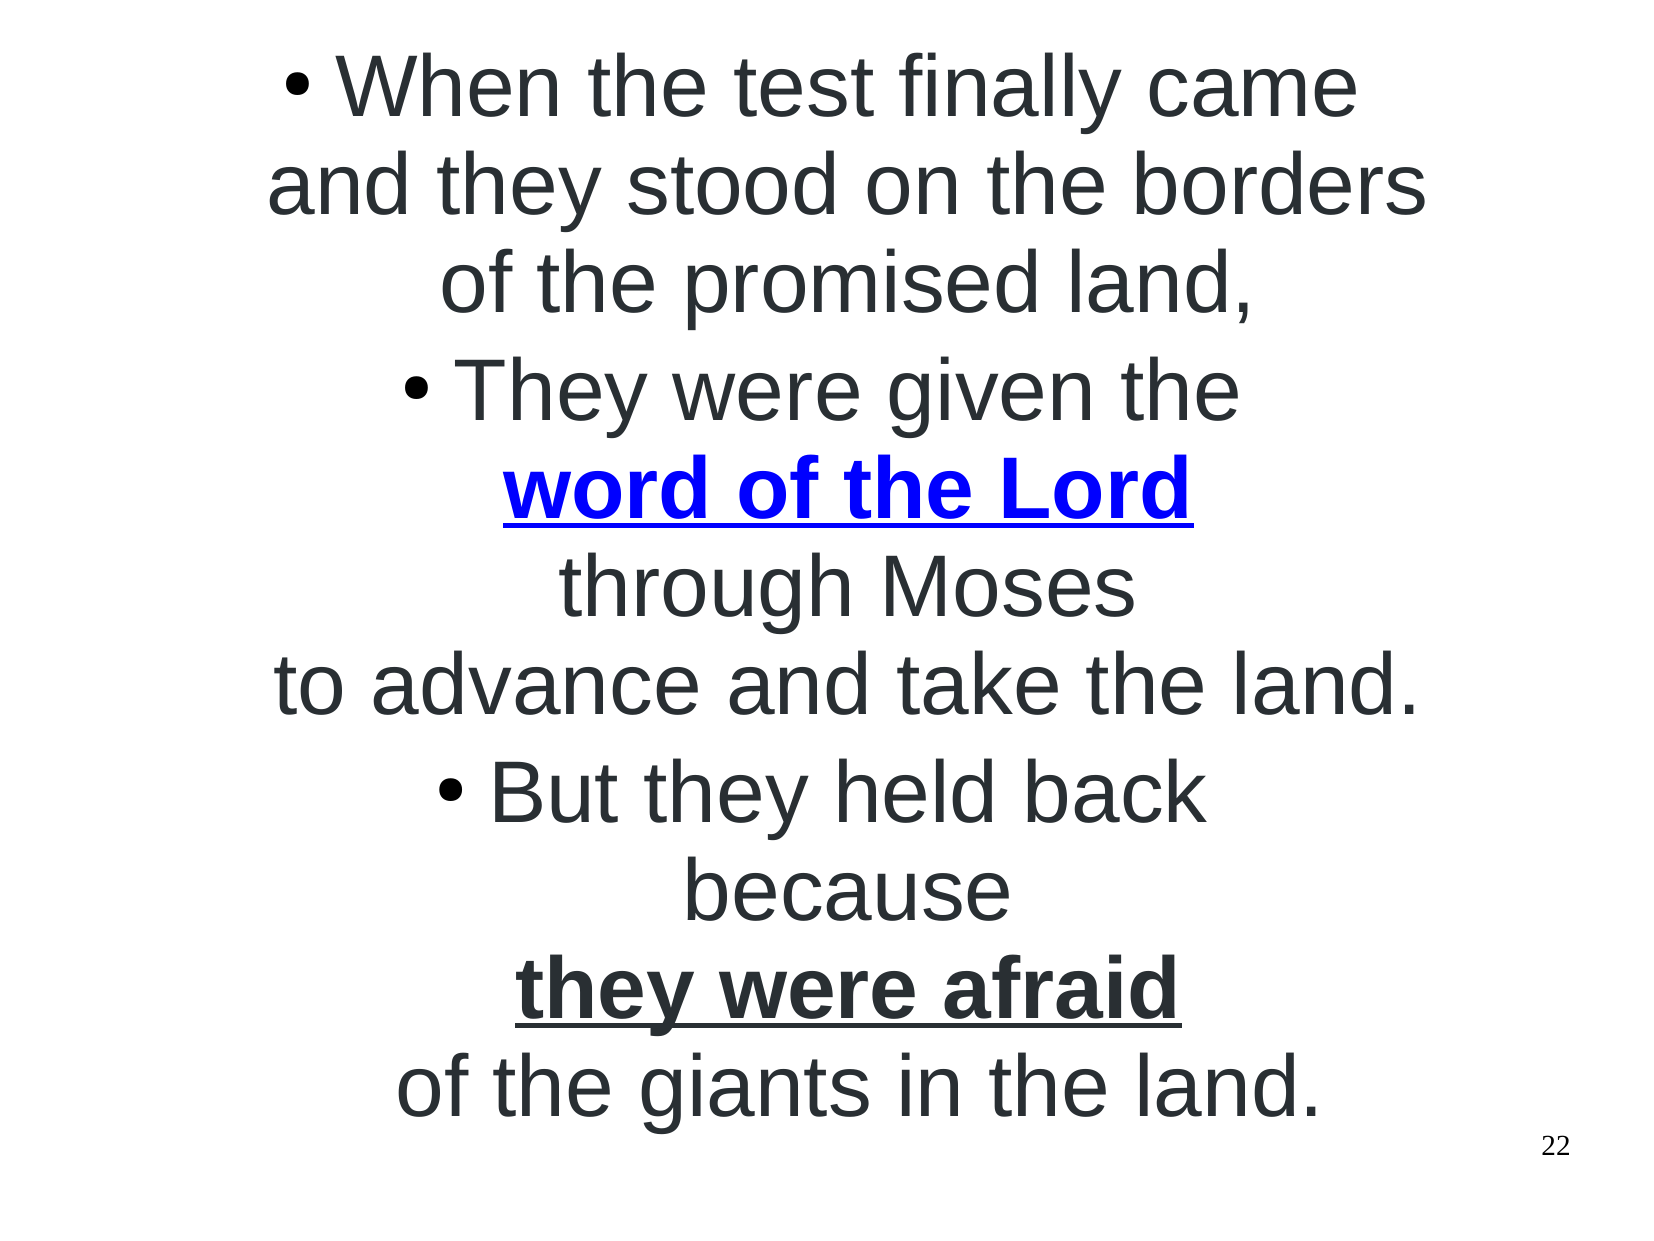

# When the test finally came and they stood on the borders of the promised land,
They were given the
word of the Lord
through Moses
to advance and take the land.
But they held back
because
they were afraid
of the giants in the land.
22